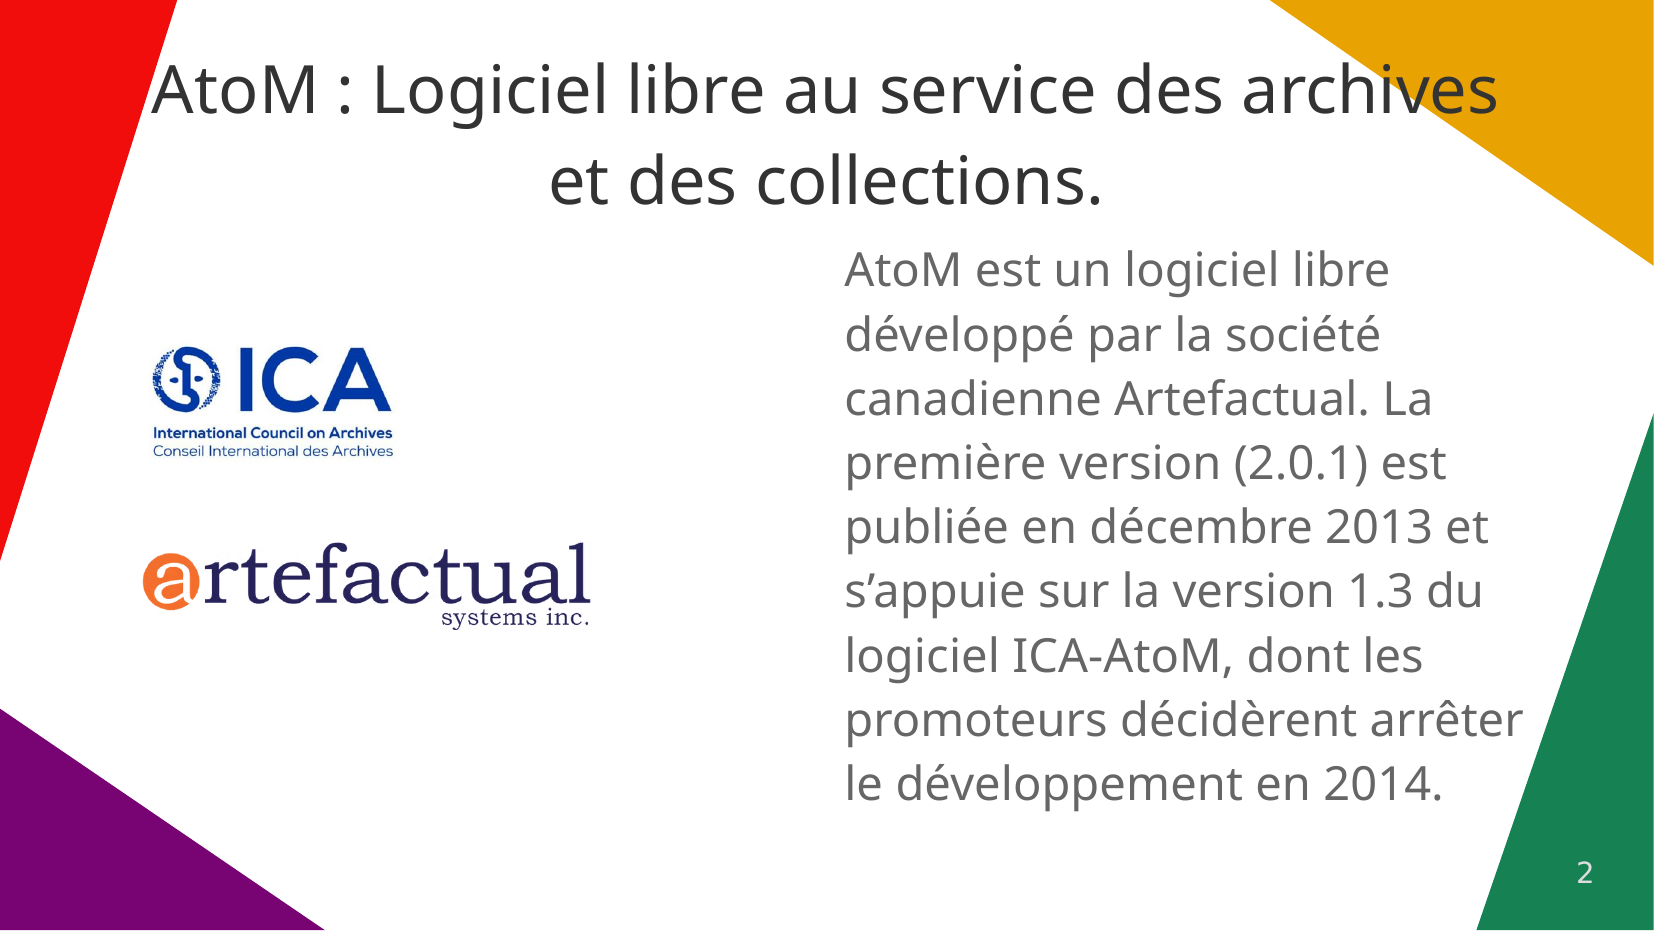

# AtoM : Logiciel libre au service des archives et des collections.
AtoM est un logiciel libre développé par la société canadienne Artefactual. La première version (2.0.1) est publiée en décembre 2013 et s’appuie sur la version 1.3 du logiciel ICA-AtoM, dont les promoteurs décidèrent arrêter le développement en 2014.
2